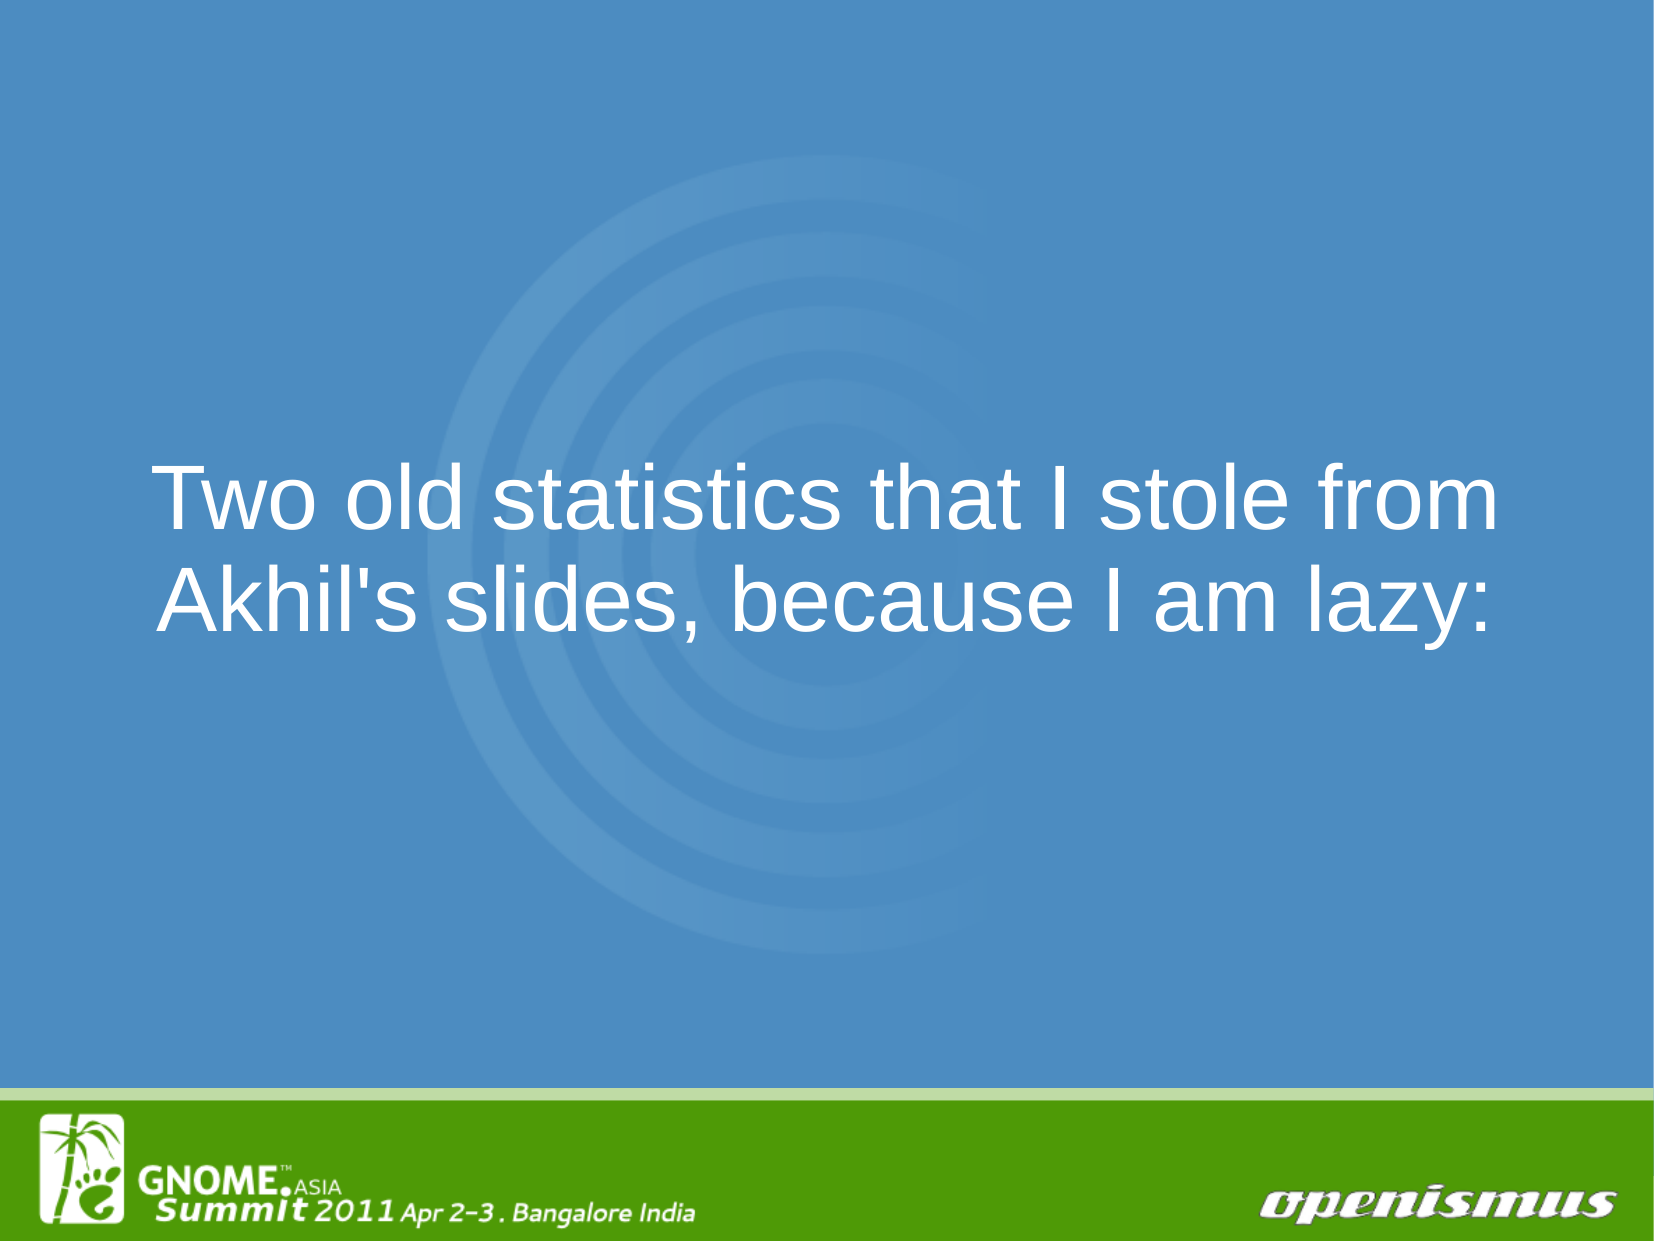

# Two old statistics that I stole from Akhil's slides, because I am lazy: